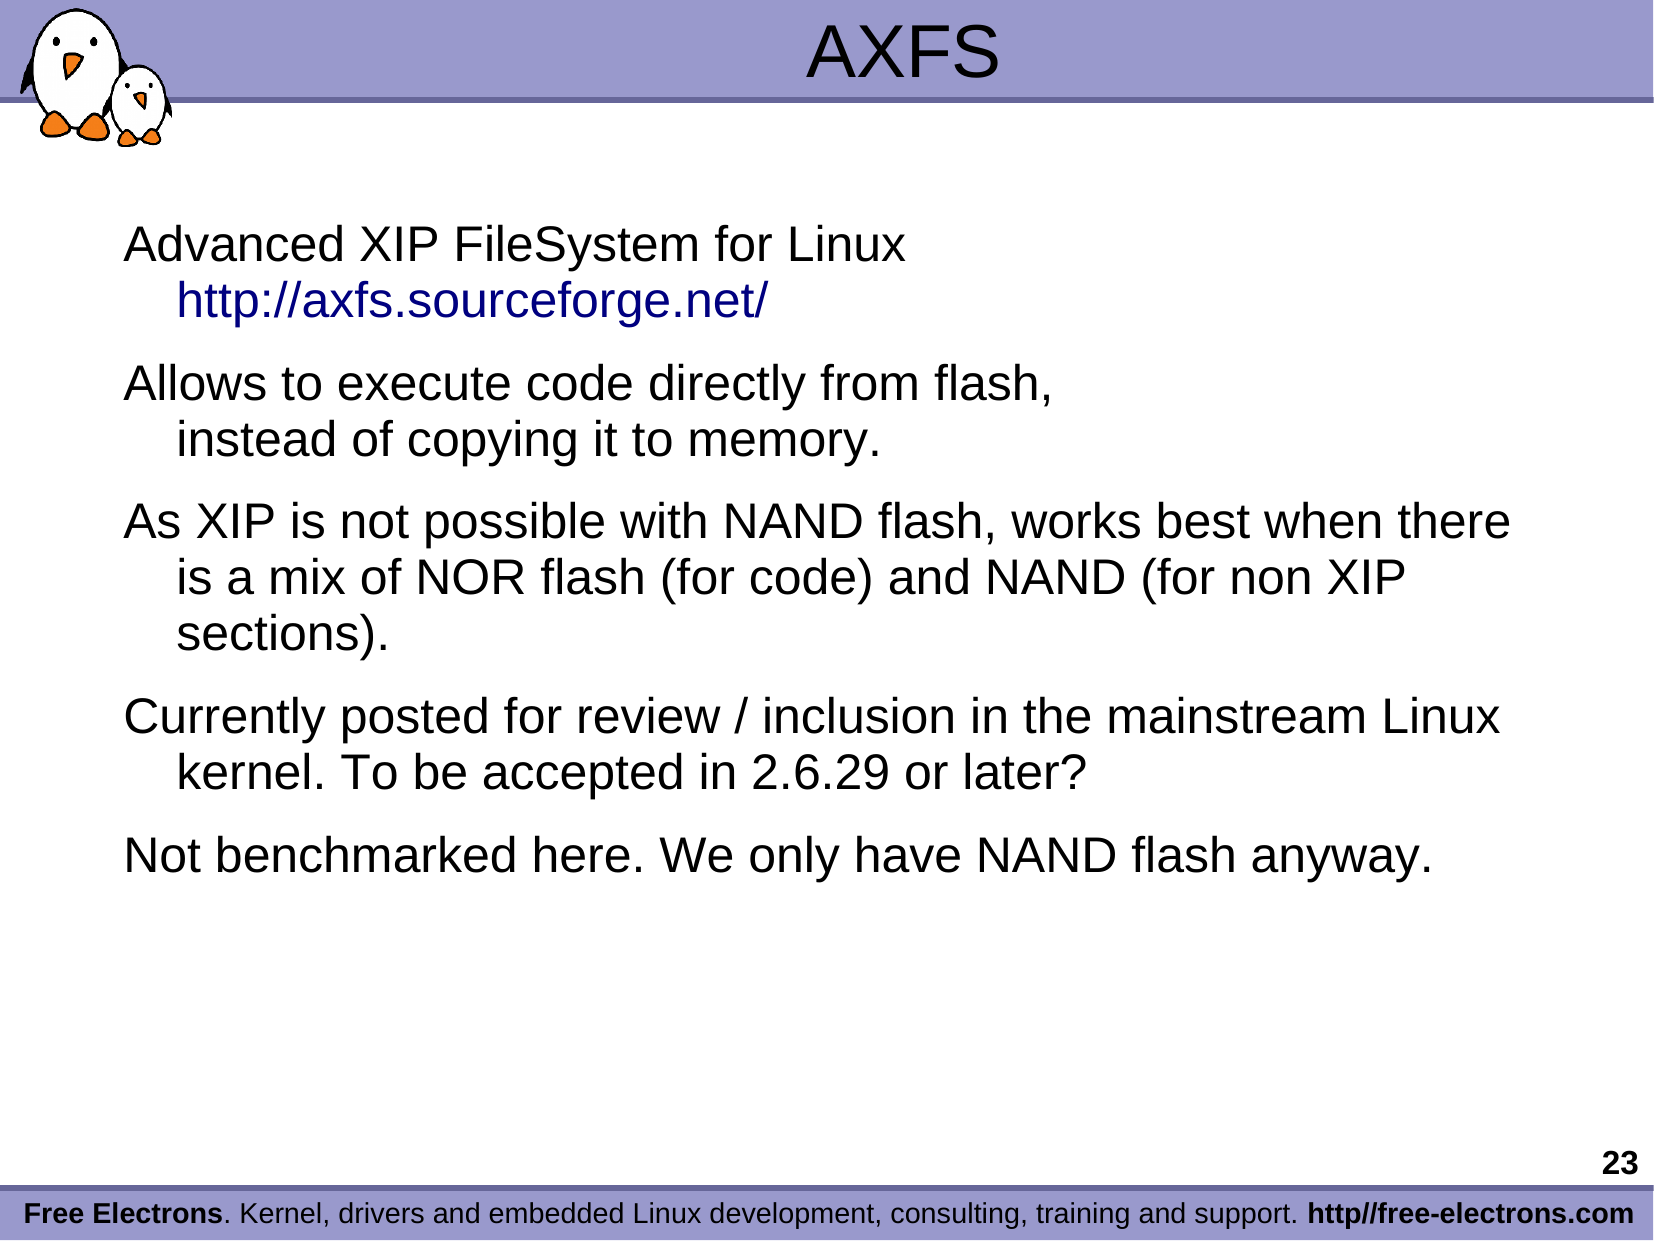

# AXFS
Advanced XIP FileSystem for Linux
http://axfs.sourceforge.net/
Allows to execute code directly from flash,
instead of copying it to memory.
As XIP is not possible with NAND flash, works best when there is a mix of NOR flash (for code) and NAND (for non XIP sections).
Currently posted for review / inclusion in the mainstream Linux kernel. To be accepted in 2.6.29 or later?
Not benchmarked here. We only have NAND flash anyway.